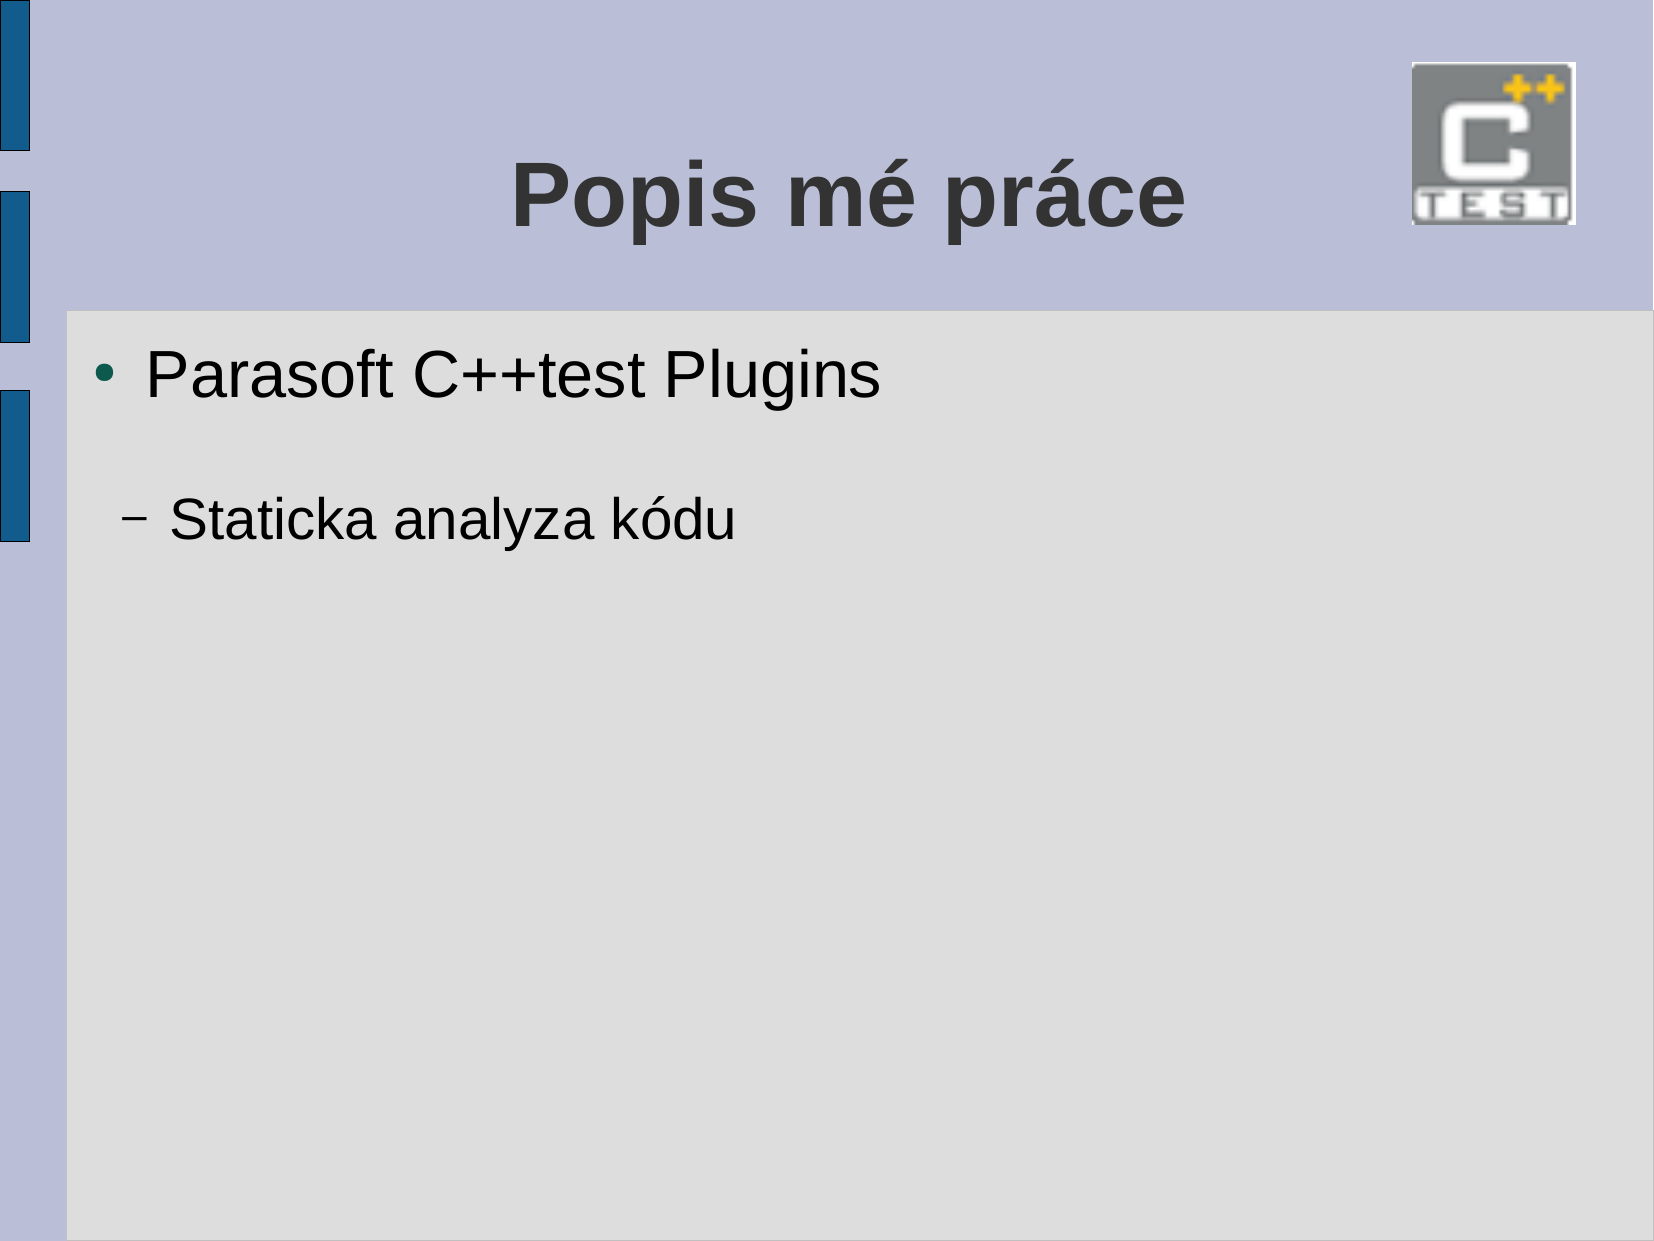

# Popis mé práce
Parasoft C++test Plugins
Staticka analyza kódu